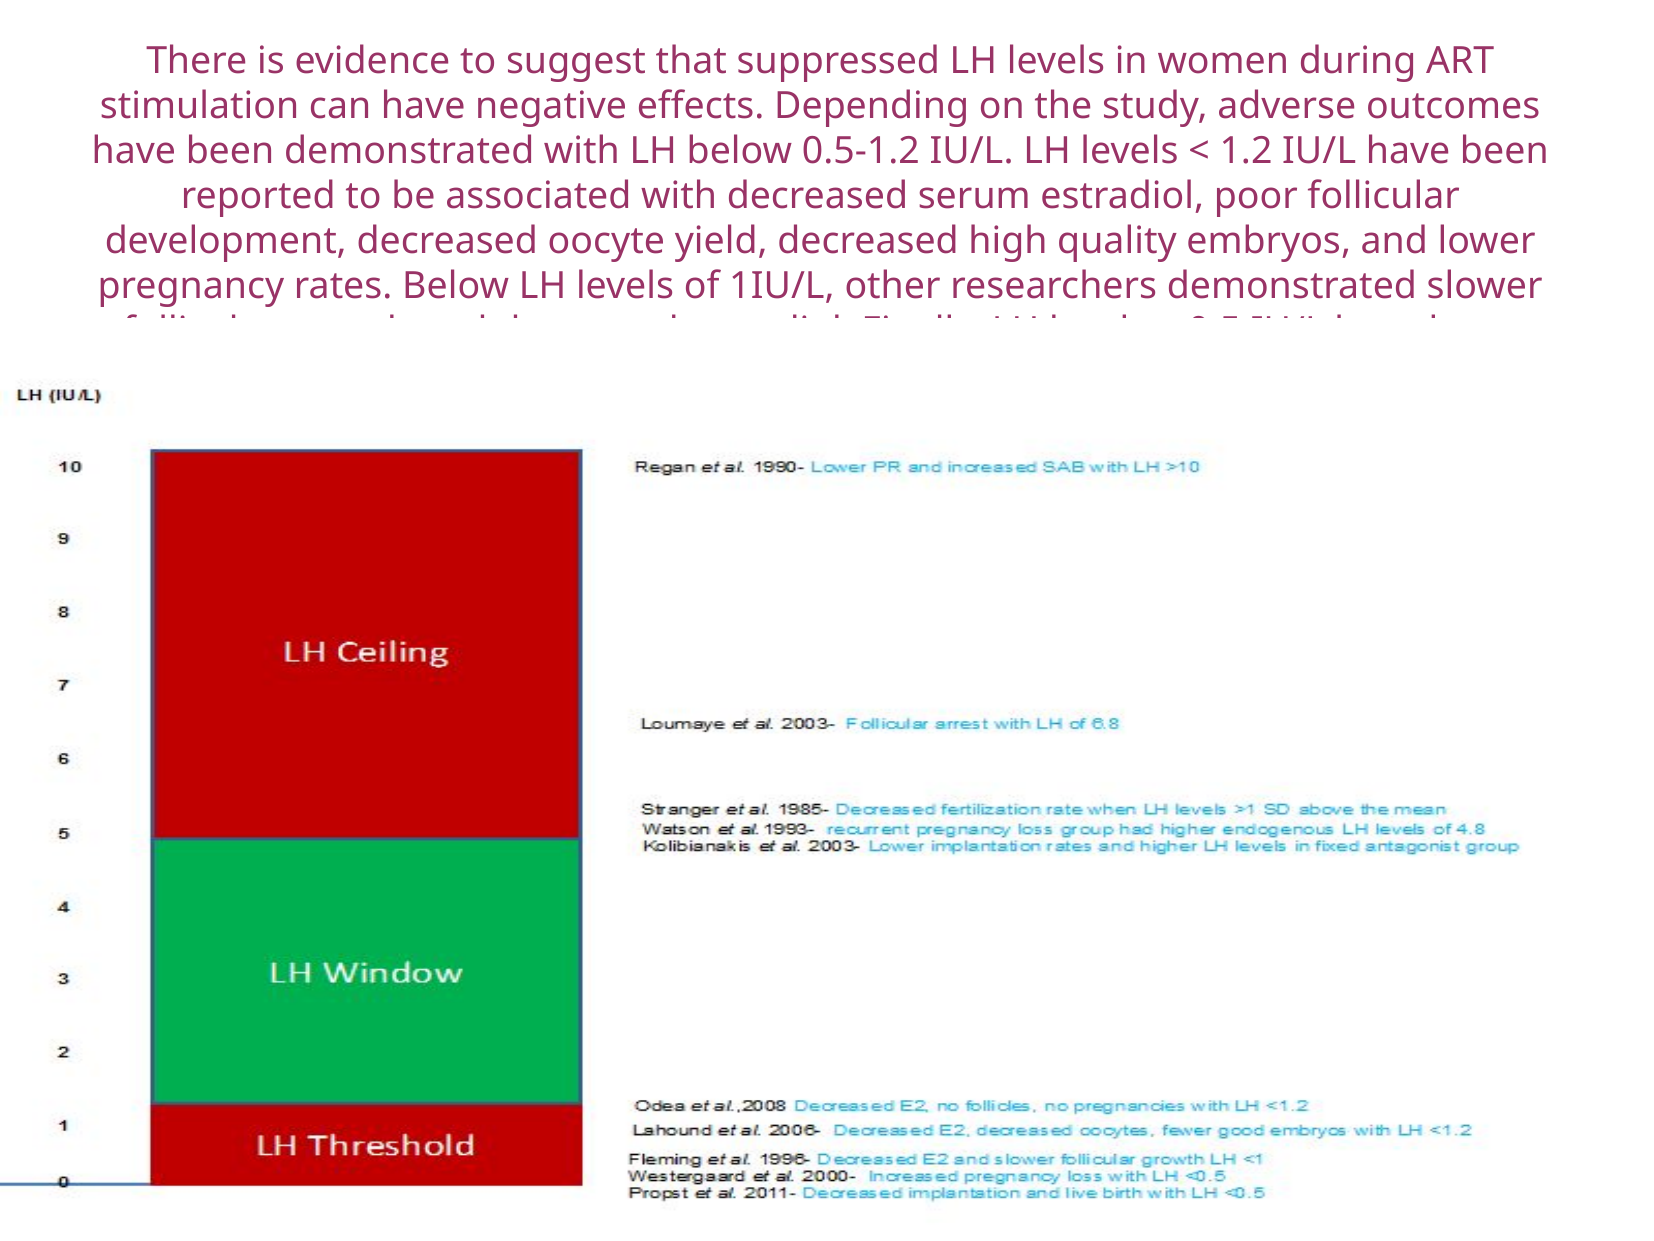

# There is evidence to suggest that suppressed LH levels in women during ART stimulation can have negative effects. Depending on the study, adverse outcomes have been demonstrated with LH below 0.5-1.2 IU/L. LH levels < 1.2 IU/L have been reported to be associated with decreased serum estradiol, poor follicular development, decreased oocyte yield, decreased high quality embryos, and lower pregnancy rates. Below LH levels of 1IU/L, other researchers demonstrated slower follicular growth and decreased estradiol. Finally, LH levels < 0.5 IU/L have been associated with increased pregnancy loss, lower implantation rates, and lower live birth rates.